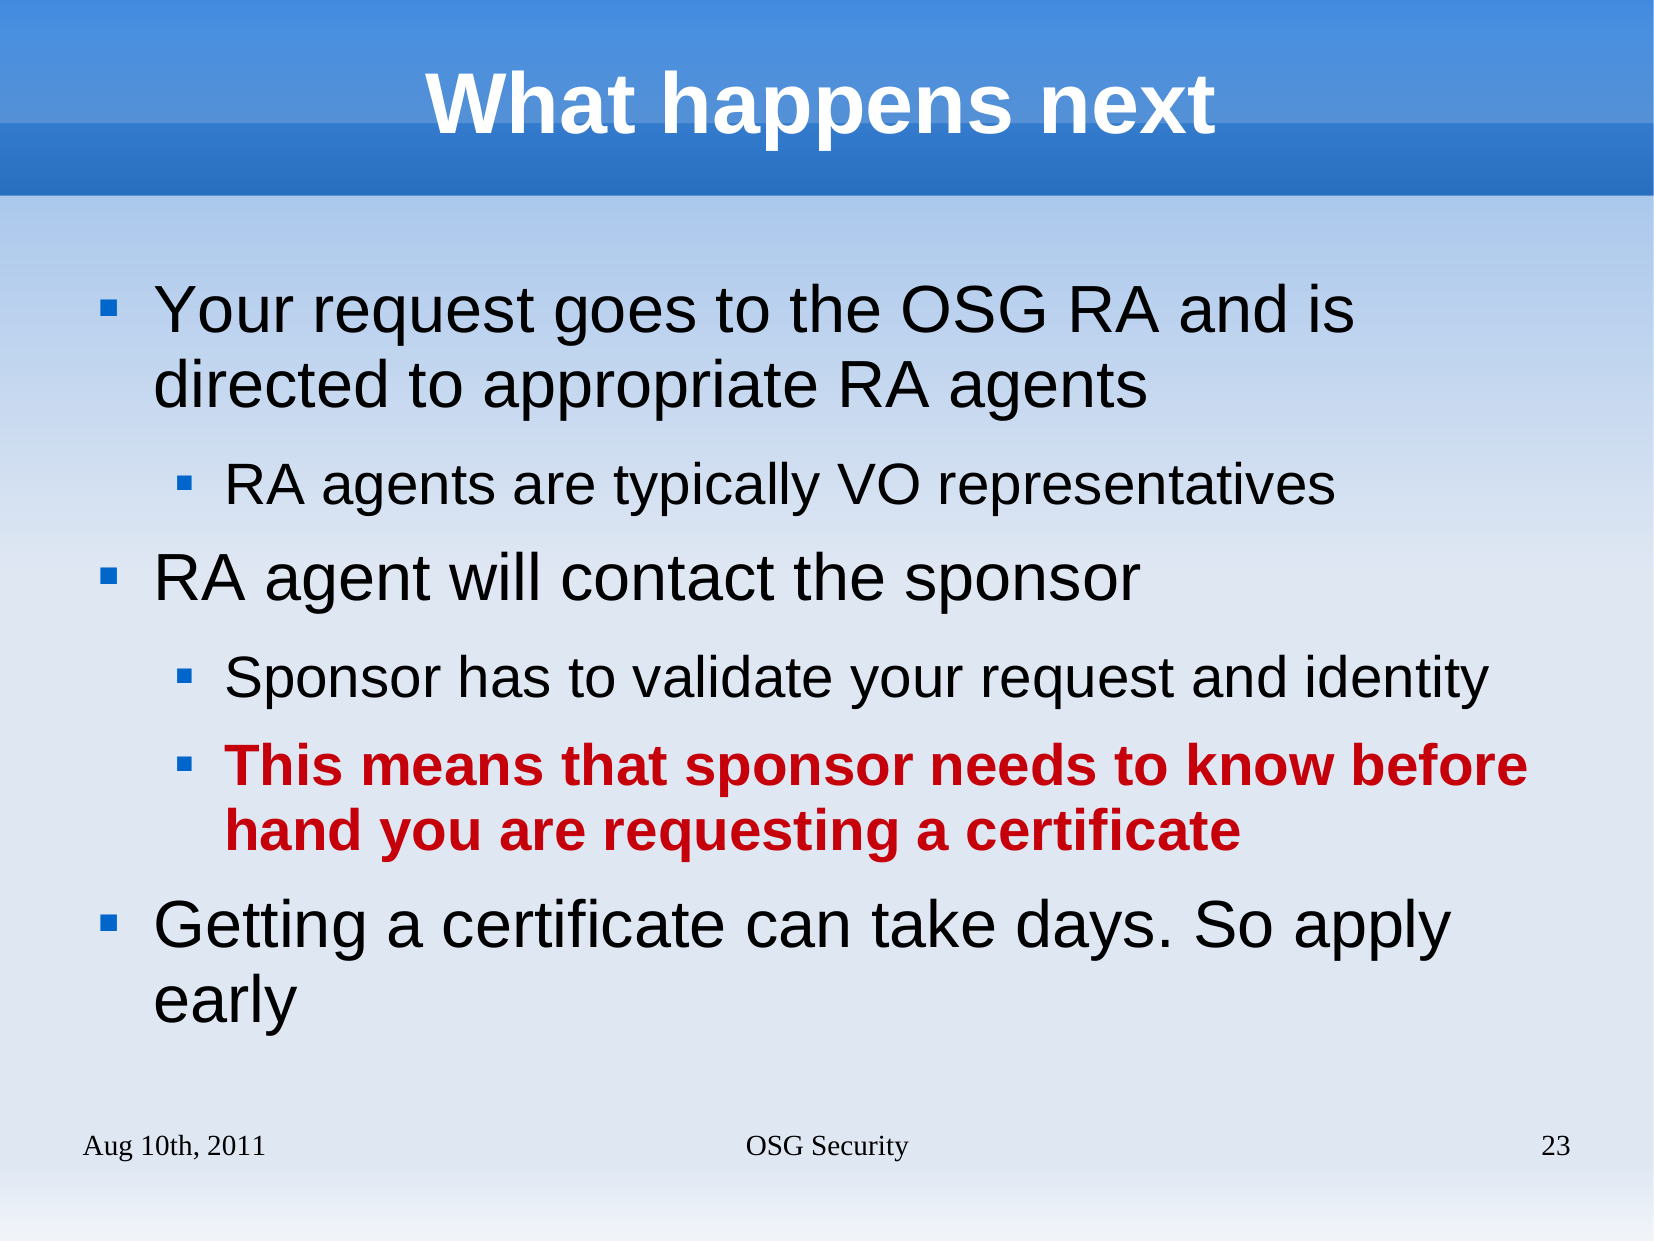

# What happens next
Your request goes to the OSG RA and is directed to appropriate RA agents
RA agents are typically VO representatives
RA agent will contact the sponsor
Sponsor has to validate your request and identity
This means that sponsor needs to know before hand you are requesting a certificate
Getting a certificate can take days. So apply early
Aug 10th, 2011
OSG Security
23